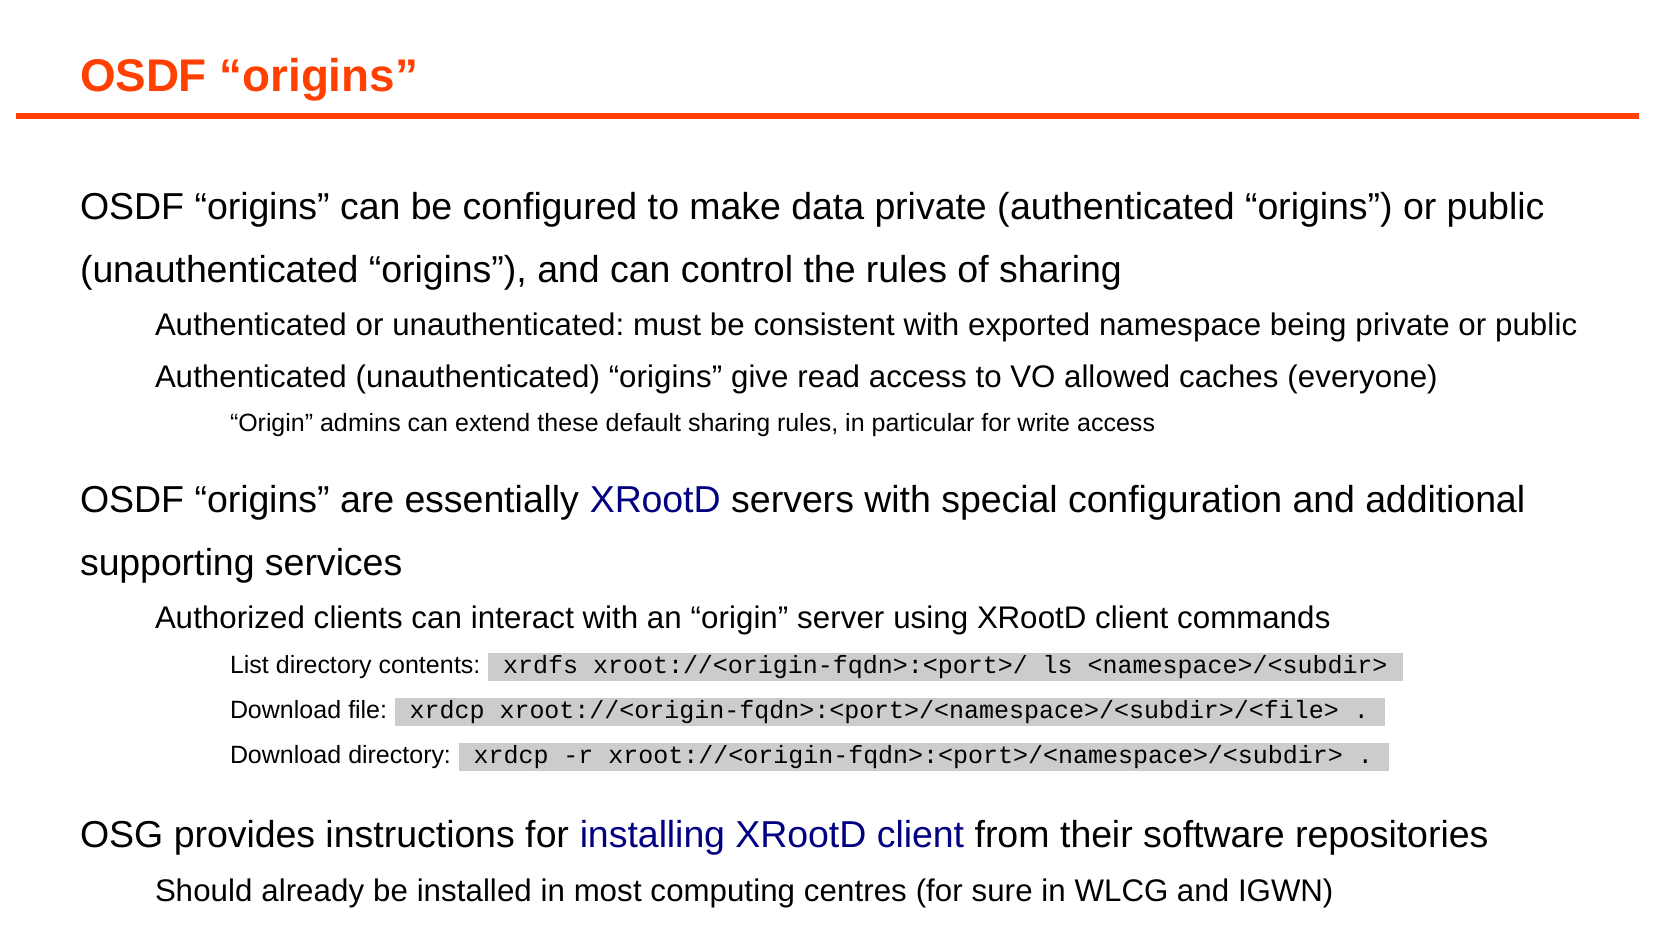

OSDF “origins”
OSDF “origins” can be configured to make data private (authenticated “origins”) or public
(unauthenticated “origins”), and can control the rules of sharing
	Authenticated or unauthenticated: must be consistent with exported namespace being private or public
	Authenticated (unauthenticated) “origins” give read access to VO allowed caches (everyone)
		“Origin” admins can extend these default sharing rules, in particular for write access
OSDF “origins” are essentially XRootD servers with special configuration and additional
supporting services
	Authorized clients can interact with an “origin” server using XRootD client commands
		List directory contents: xrdfs xroot://<origin-fqdn>:<port>/ ls <namespace>/<subdir>
		Download file: xrdcp xroot://<origin-fqdn>:<port>/<namespace>/<subdir>/<file> .
		Download directory: xrdcp -r xroot://<origin-fqdn>:<port>/<namespace>/<subdir> .
OSG provides instructions for installing XRootD client from their software repositories
	Should already be installed in most computing centres (for sure in WLCG and IGWN)